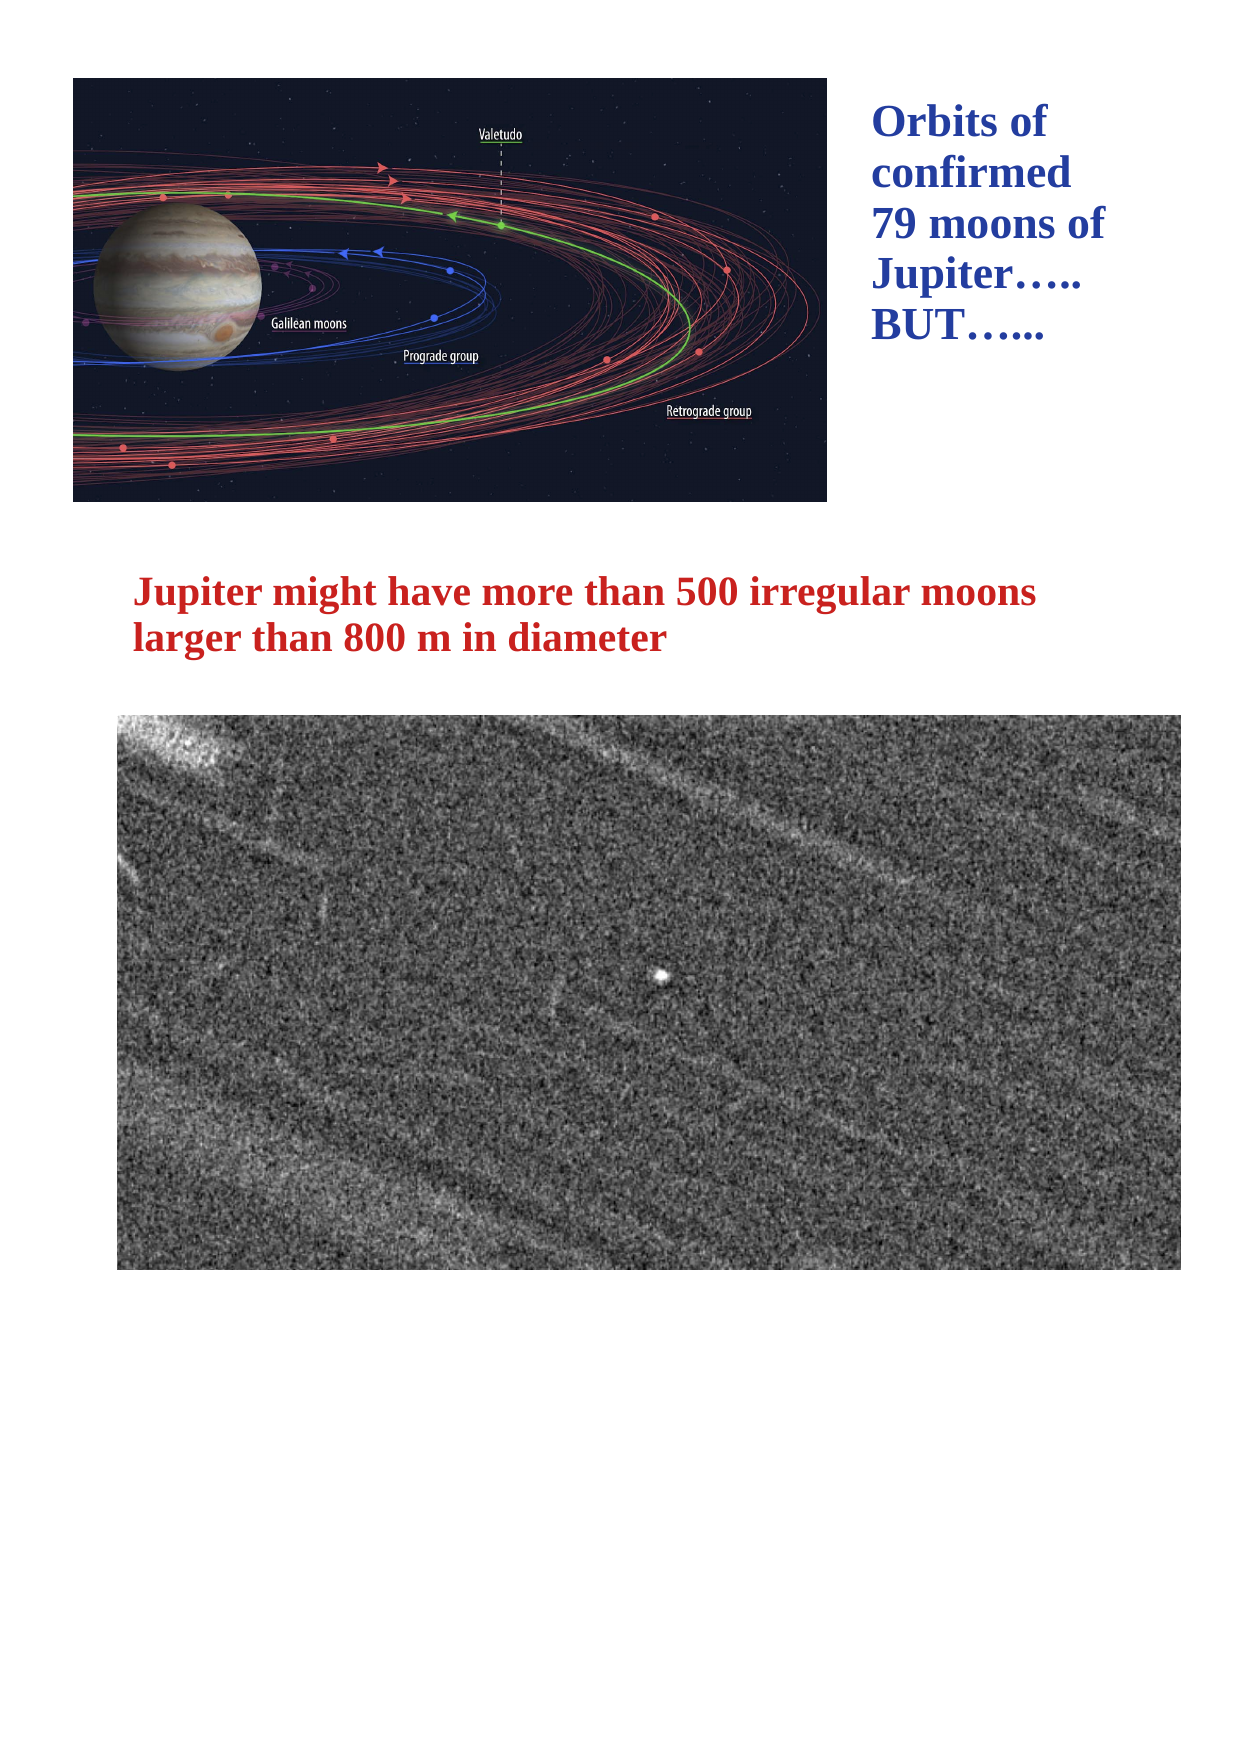

Orbits of confirmed 79 moons of Jupiter…..BUT…...
Jupiter might have more than 500 irregular moons larger than 800 m in diameter